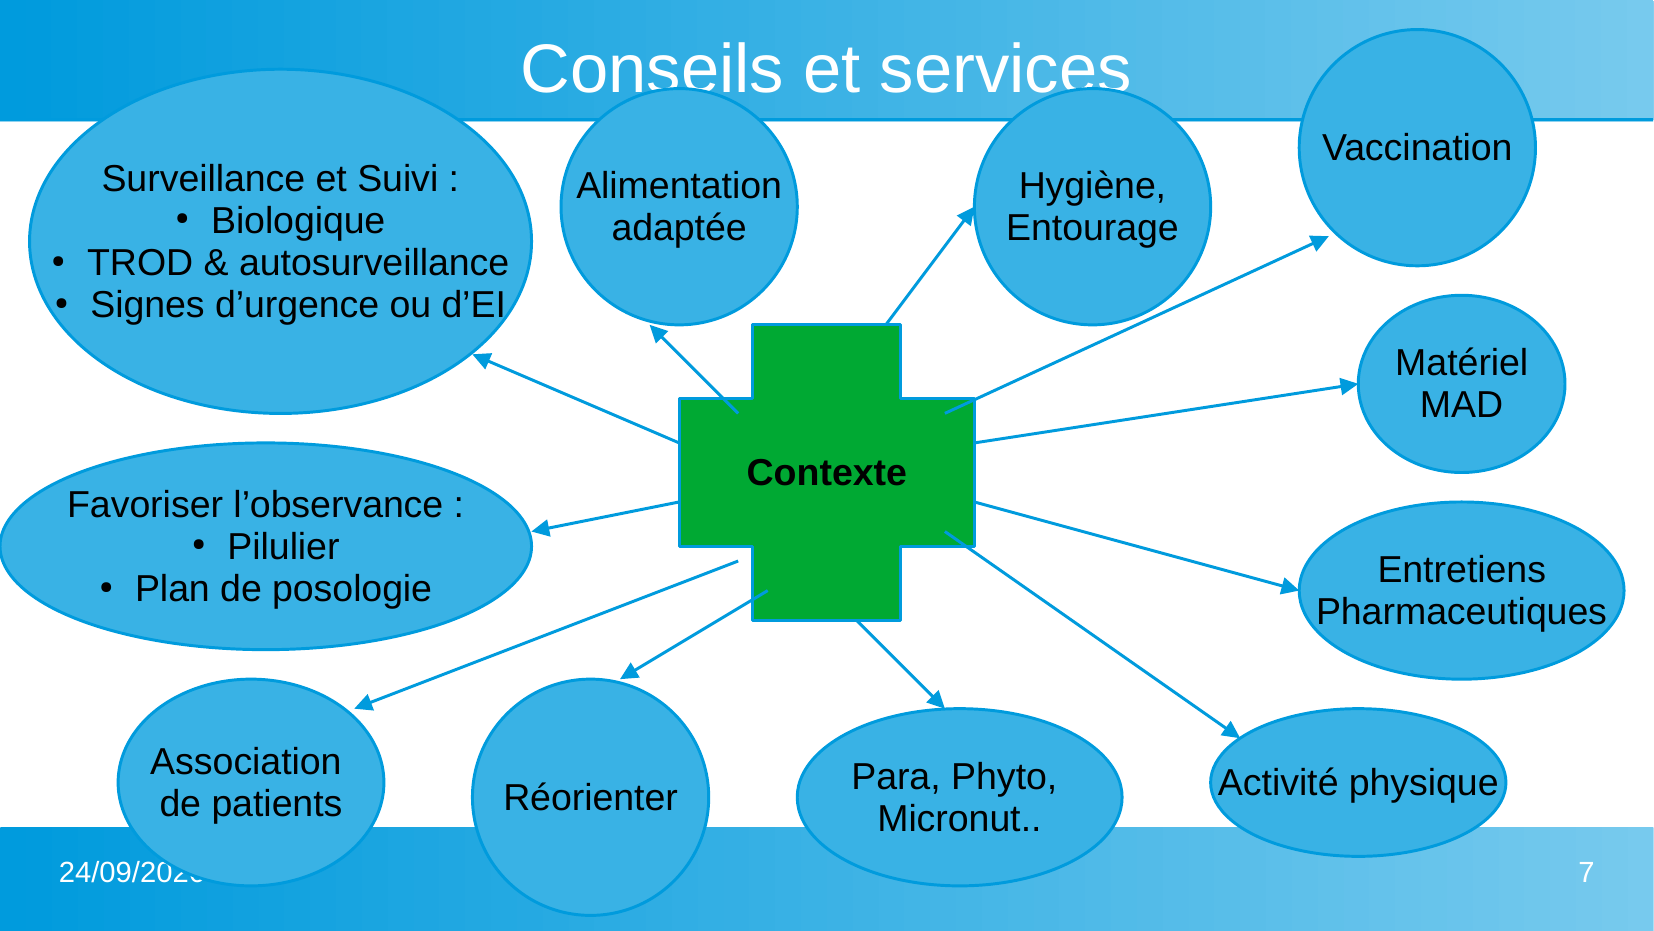

# Conseils et services
Vaccination
Surveillance et Suivi :
Biologique
TROD & autosurveillance
Signes d’urgence ou d’EI
Alimentation
adaptée
Hygiène,
Entourage
Matériel
MAD
Contexte
Favoriser l’observance :
Pilulier
Plan de posologie
Entretiens
Pharmaceutiques
Association
de patients
Réorienter
Para, Phyto,
Micronut..
Activité physique
7